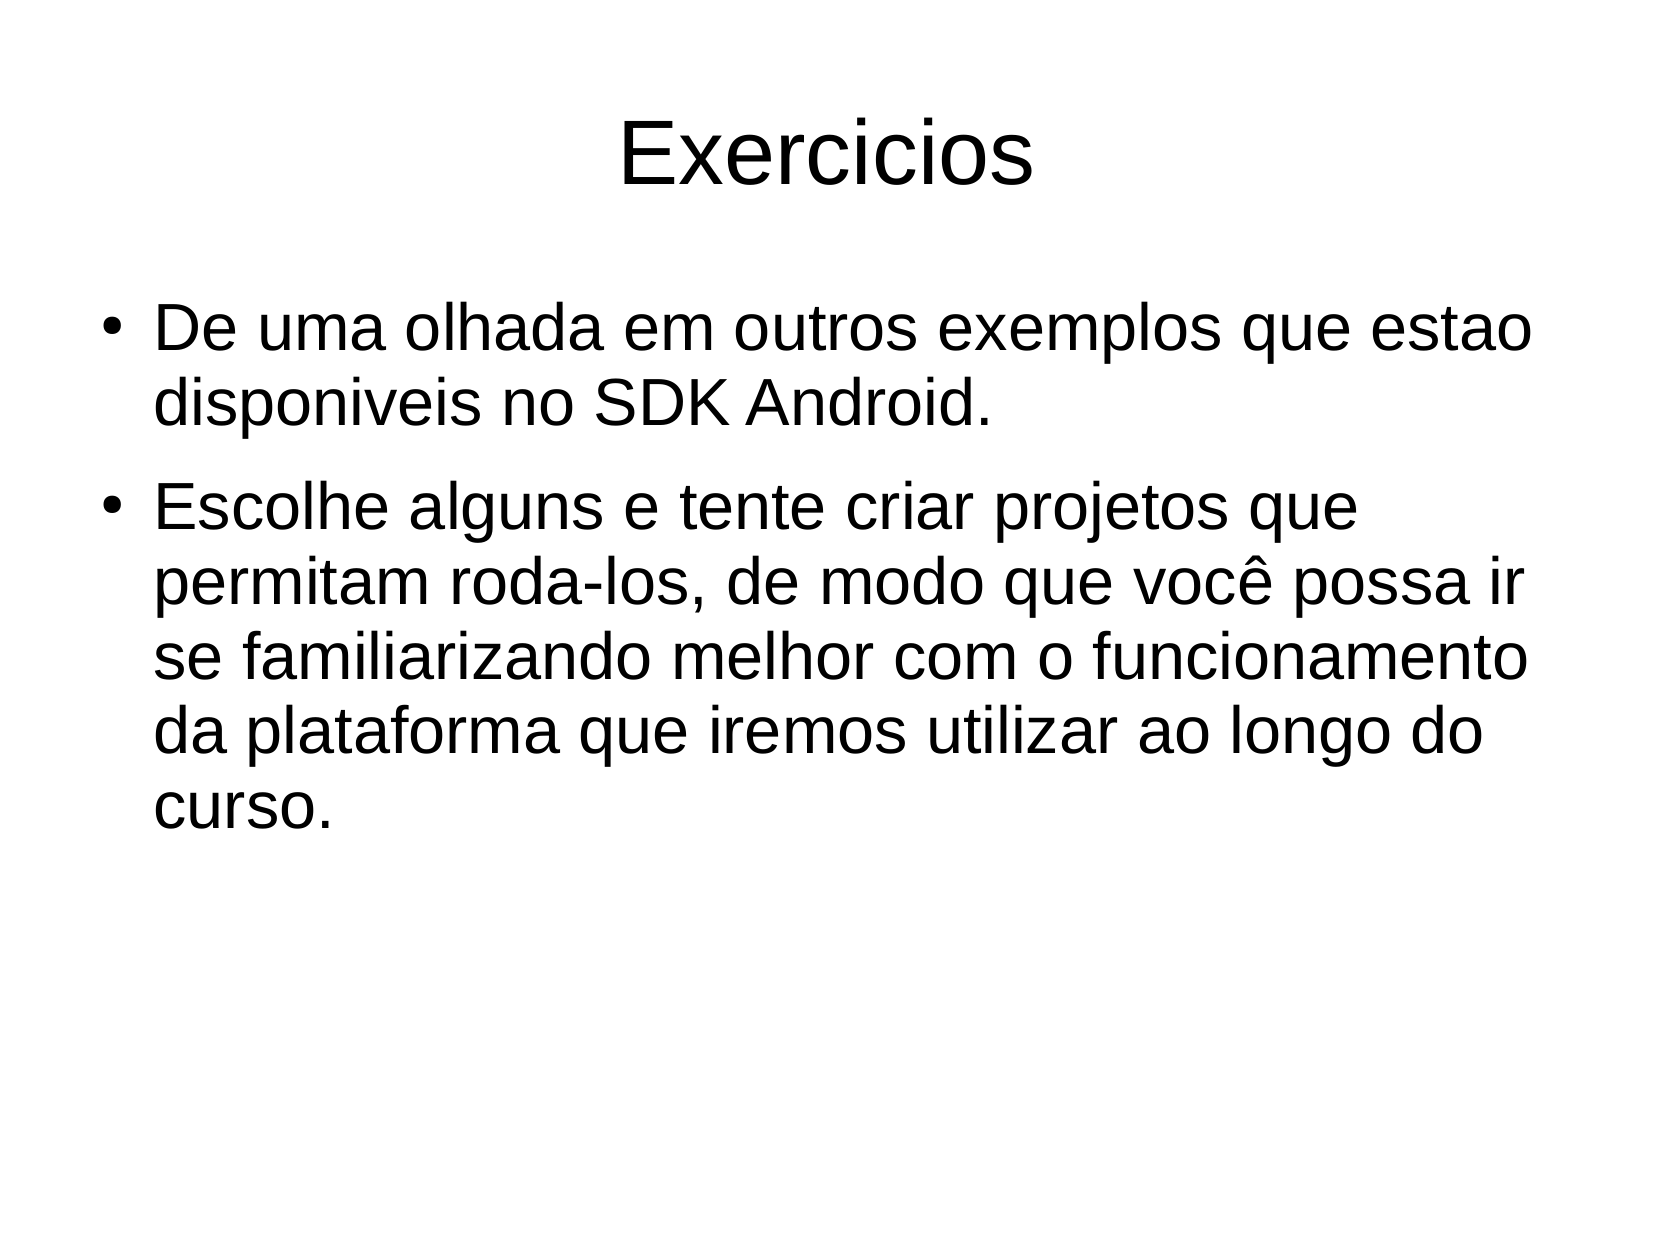

# Exercicios
De uma olhada em outros exemplos que estao disponiveis no SDK Android.
Escolhe alguns e tente criar projetos que permitam roda-los, de modo que você possa ir se familiarizando melhor com o funcionamento da plataforma que iremos utilizar ao longo do curso.